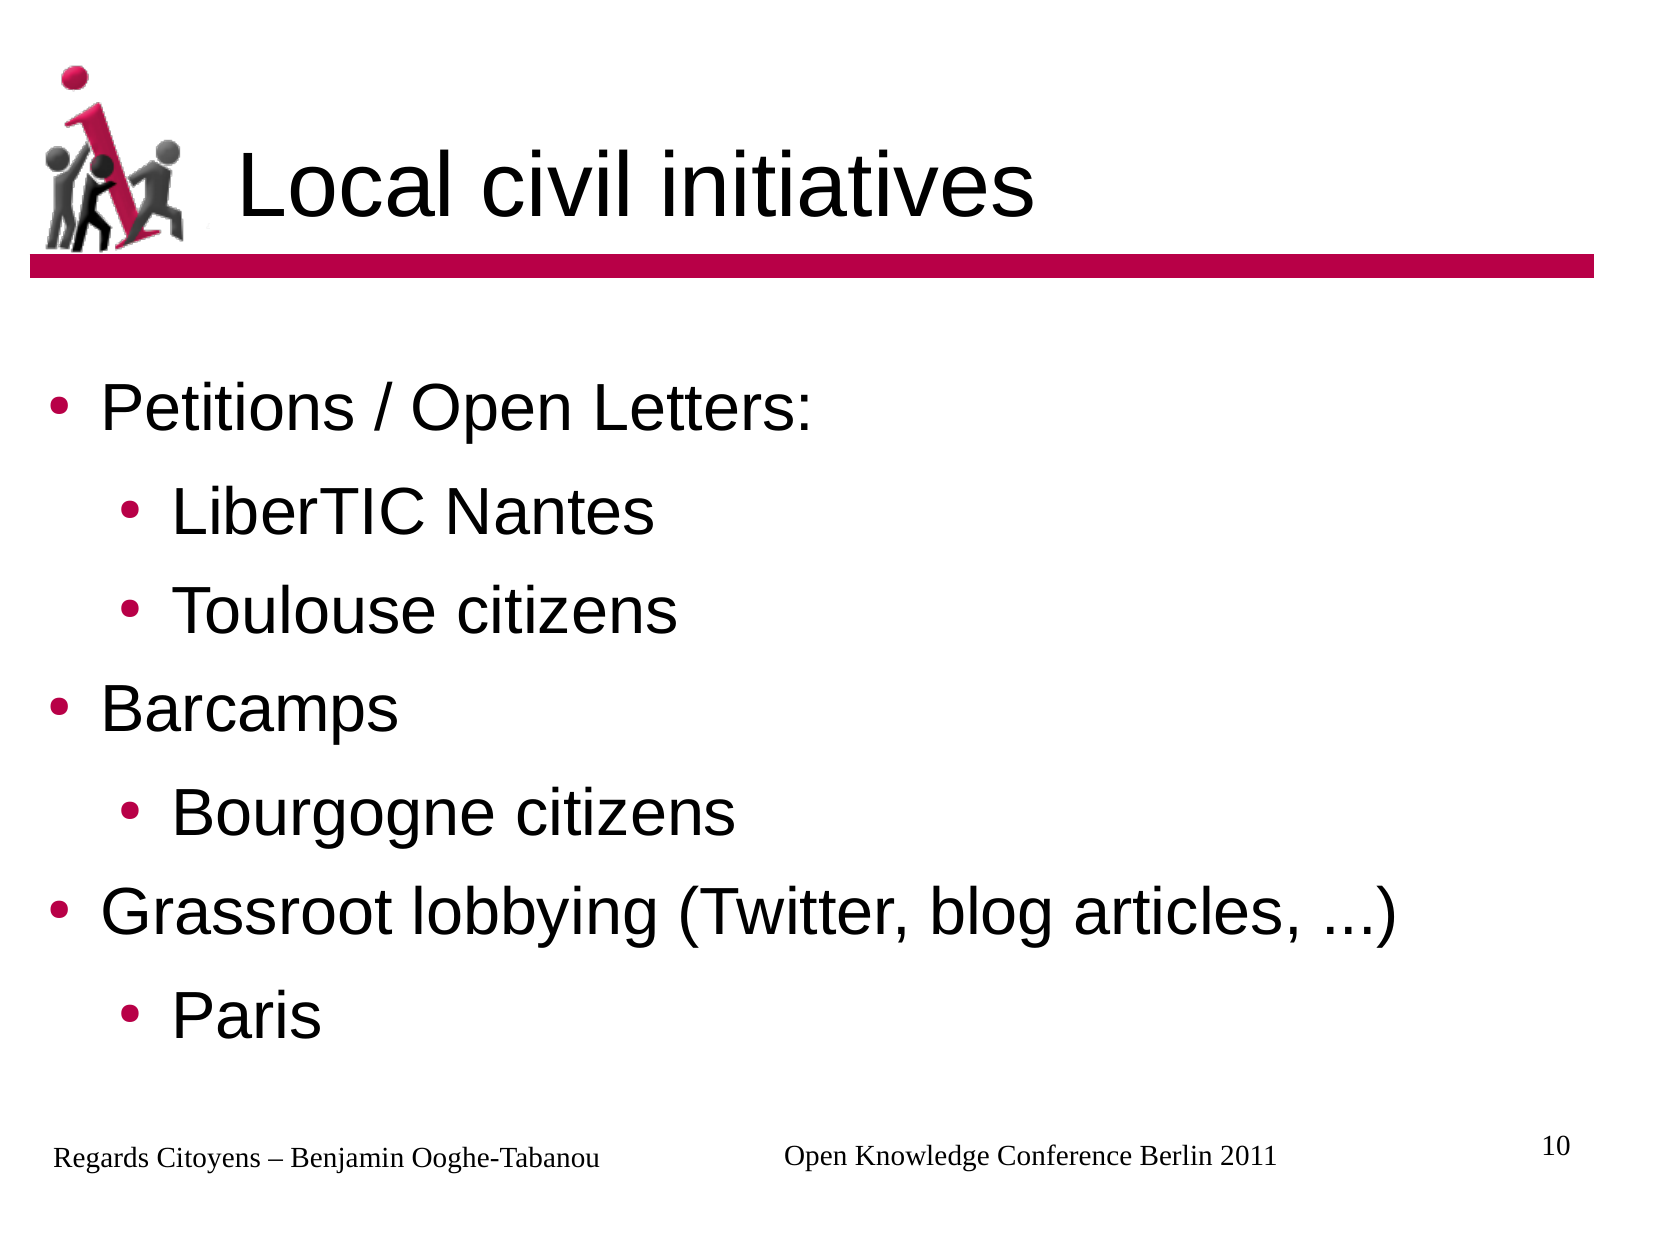

# Local civil initiatives
Petitions / Open Letters:
LiberTIC Nantes
Toulouse citizens
Barcamps
Bourgogne citizens
Grassroot lobbying (Twitter, blog articles, ...)
Paris
10
Benjamin Ooghe-Tabanou - Open Knowledge Conference Berlin 2011